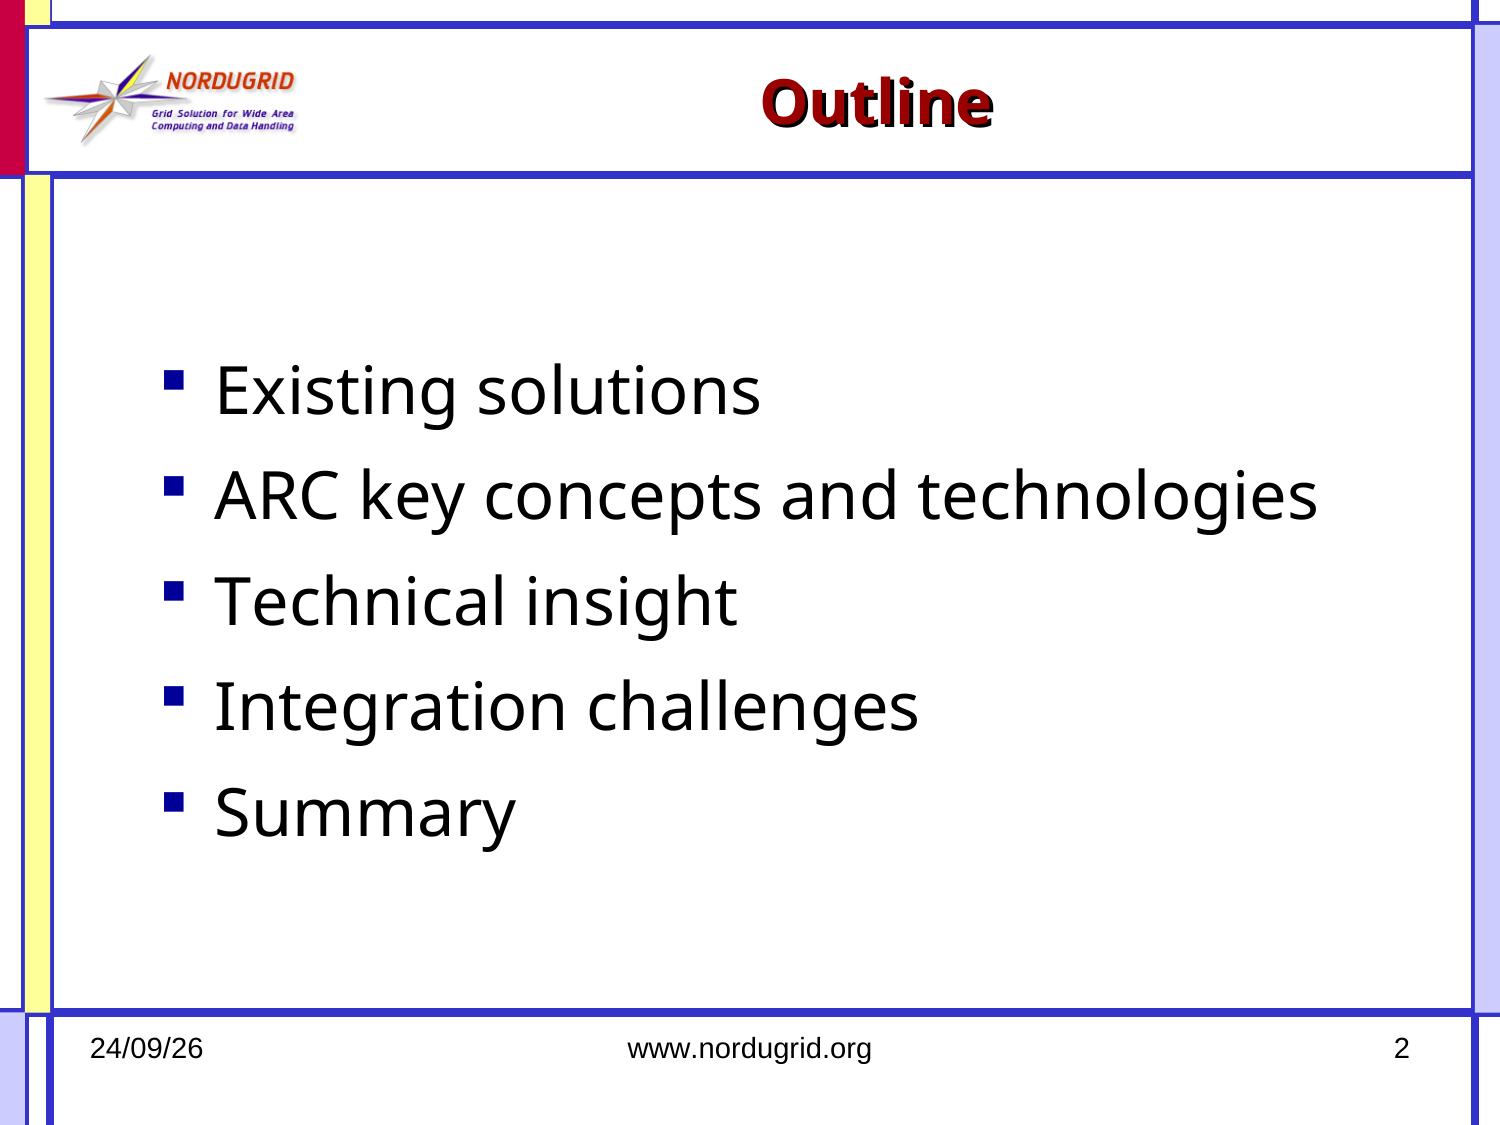

Outline
# Existing solutions
ARC key concepts and technologies
Technical insight
Integration challenges
Summary
www.nordugrid.org
2